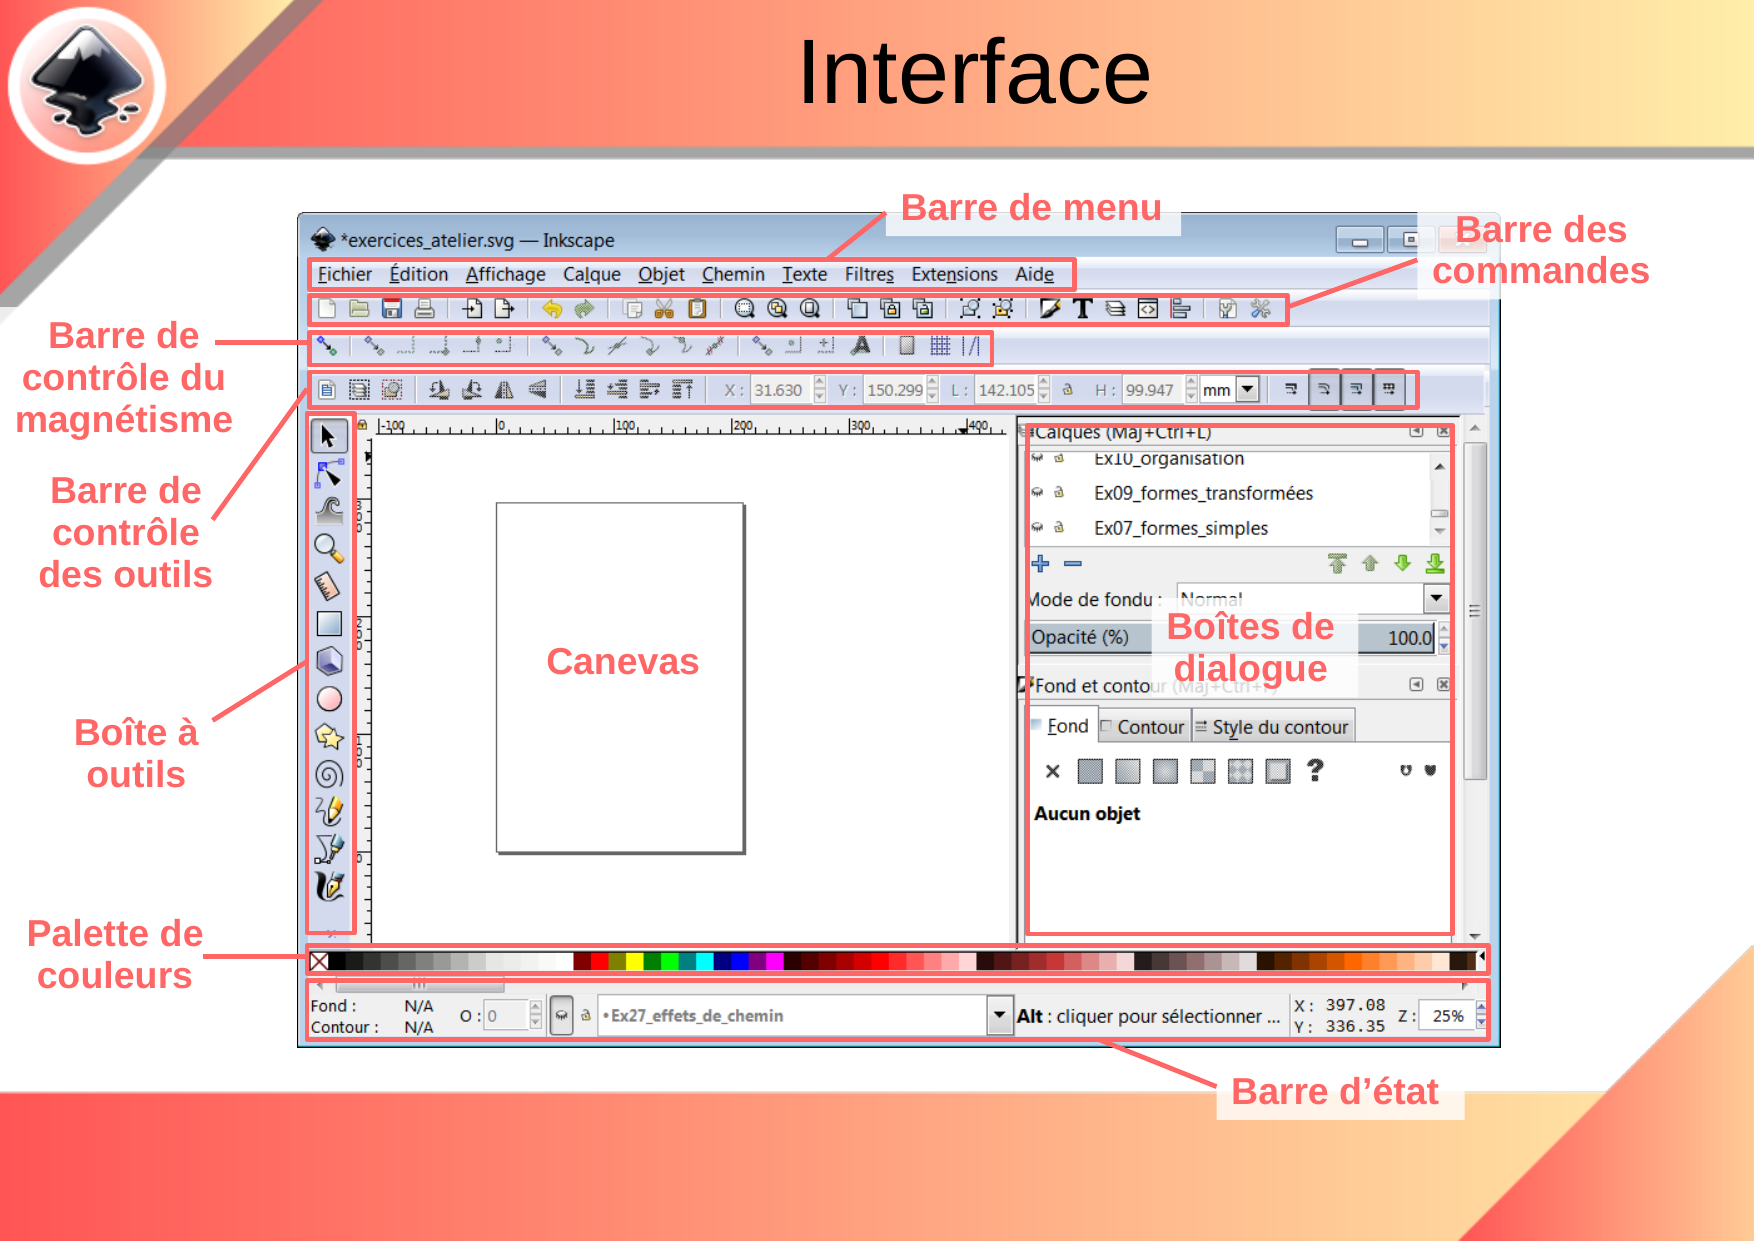

# Interface
Barre de menu
Barre des commandes
Barre de contrôle du magnétisme
Barre de contrôle des outils
Boîtes de dialogue
Canevas
Boîte à outils
Palette de couleurs
Barre d’état